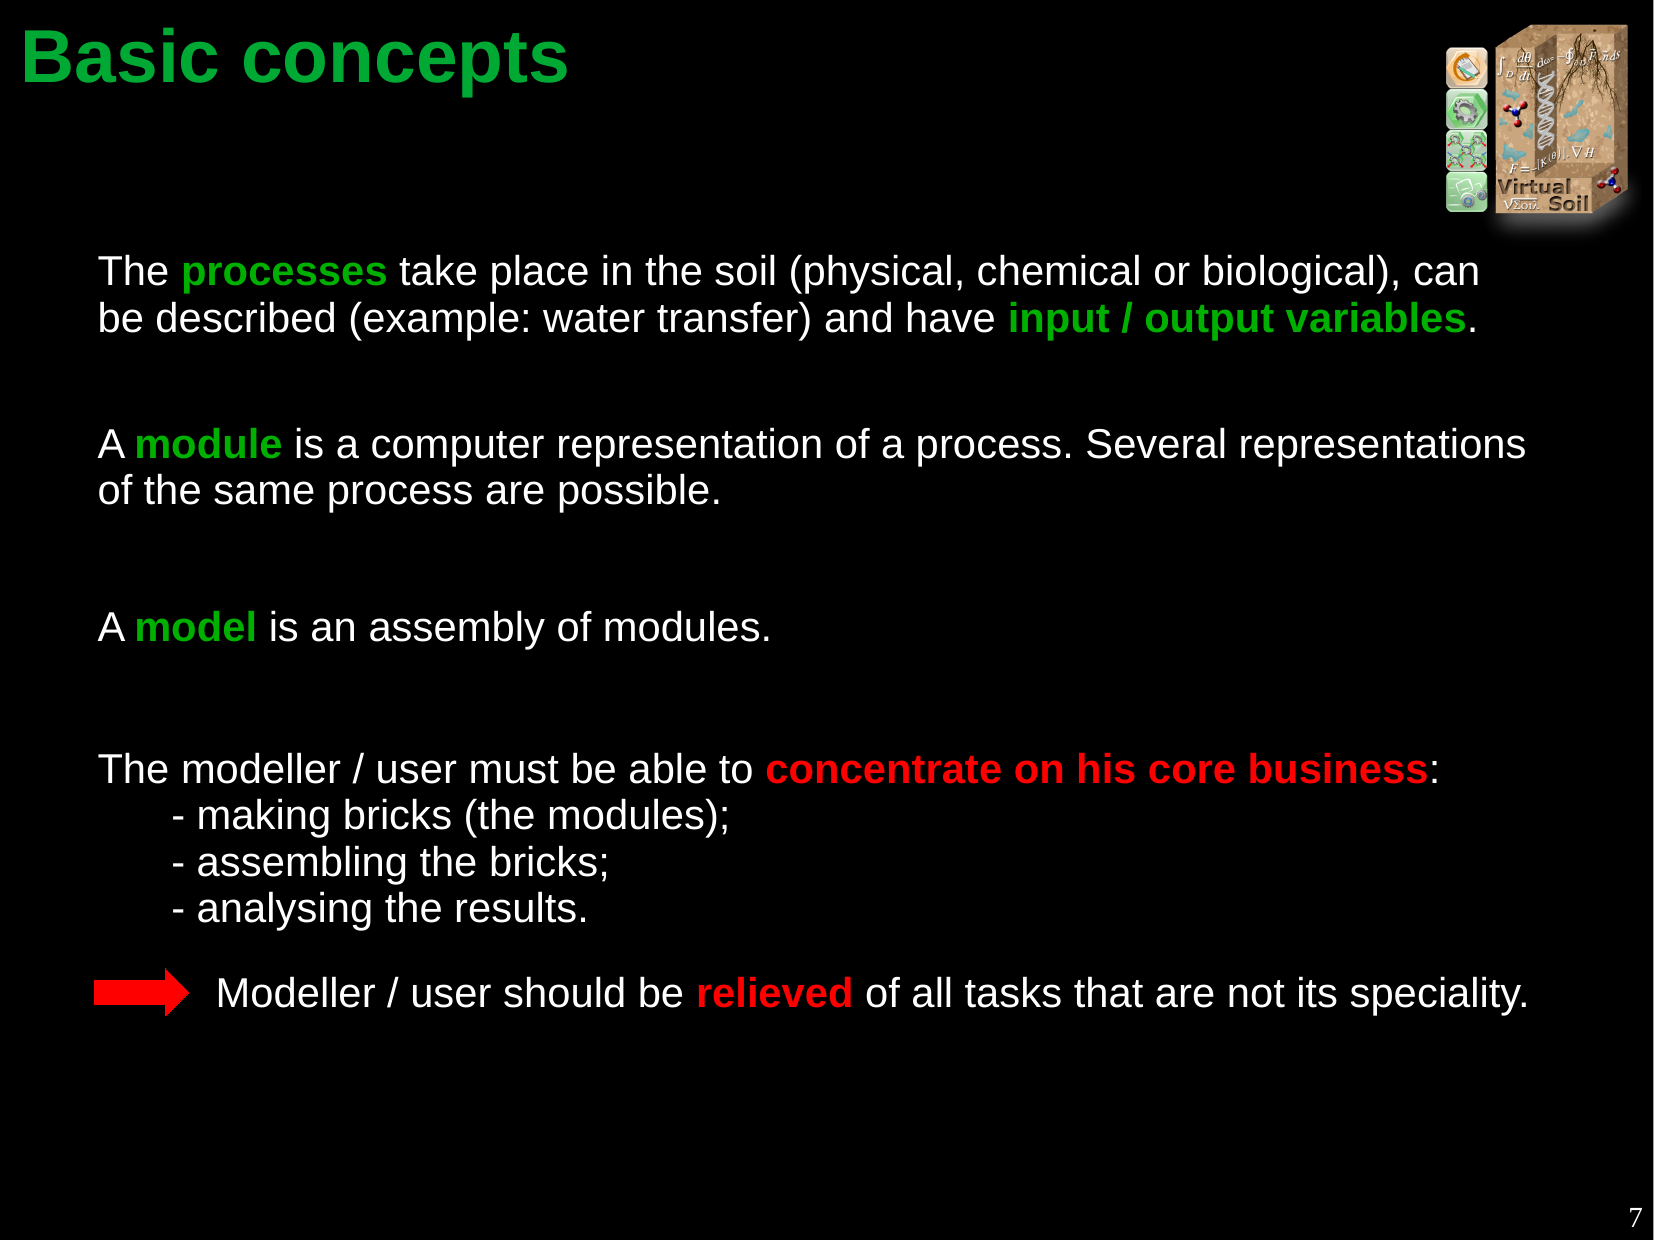

Basic concepts
The processes take place in the soil (physical, chemical or biological), can be described (example: water transfer) and have input / output variables.
A module is a computer representation of a process. Several representations of the same process are possible.
A model is an assembly of modules.
The modeller / user must be able to concentrate on his core business:
	- making bricks (the modules);
	- assembling the bricks;
	- analysing the results.
Modeller / user should be relieved of all tasks that are not its speciality.
7